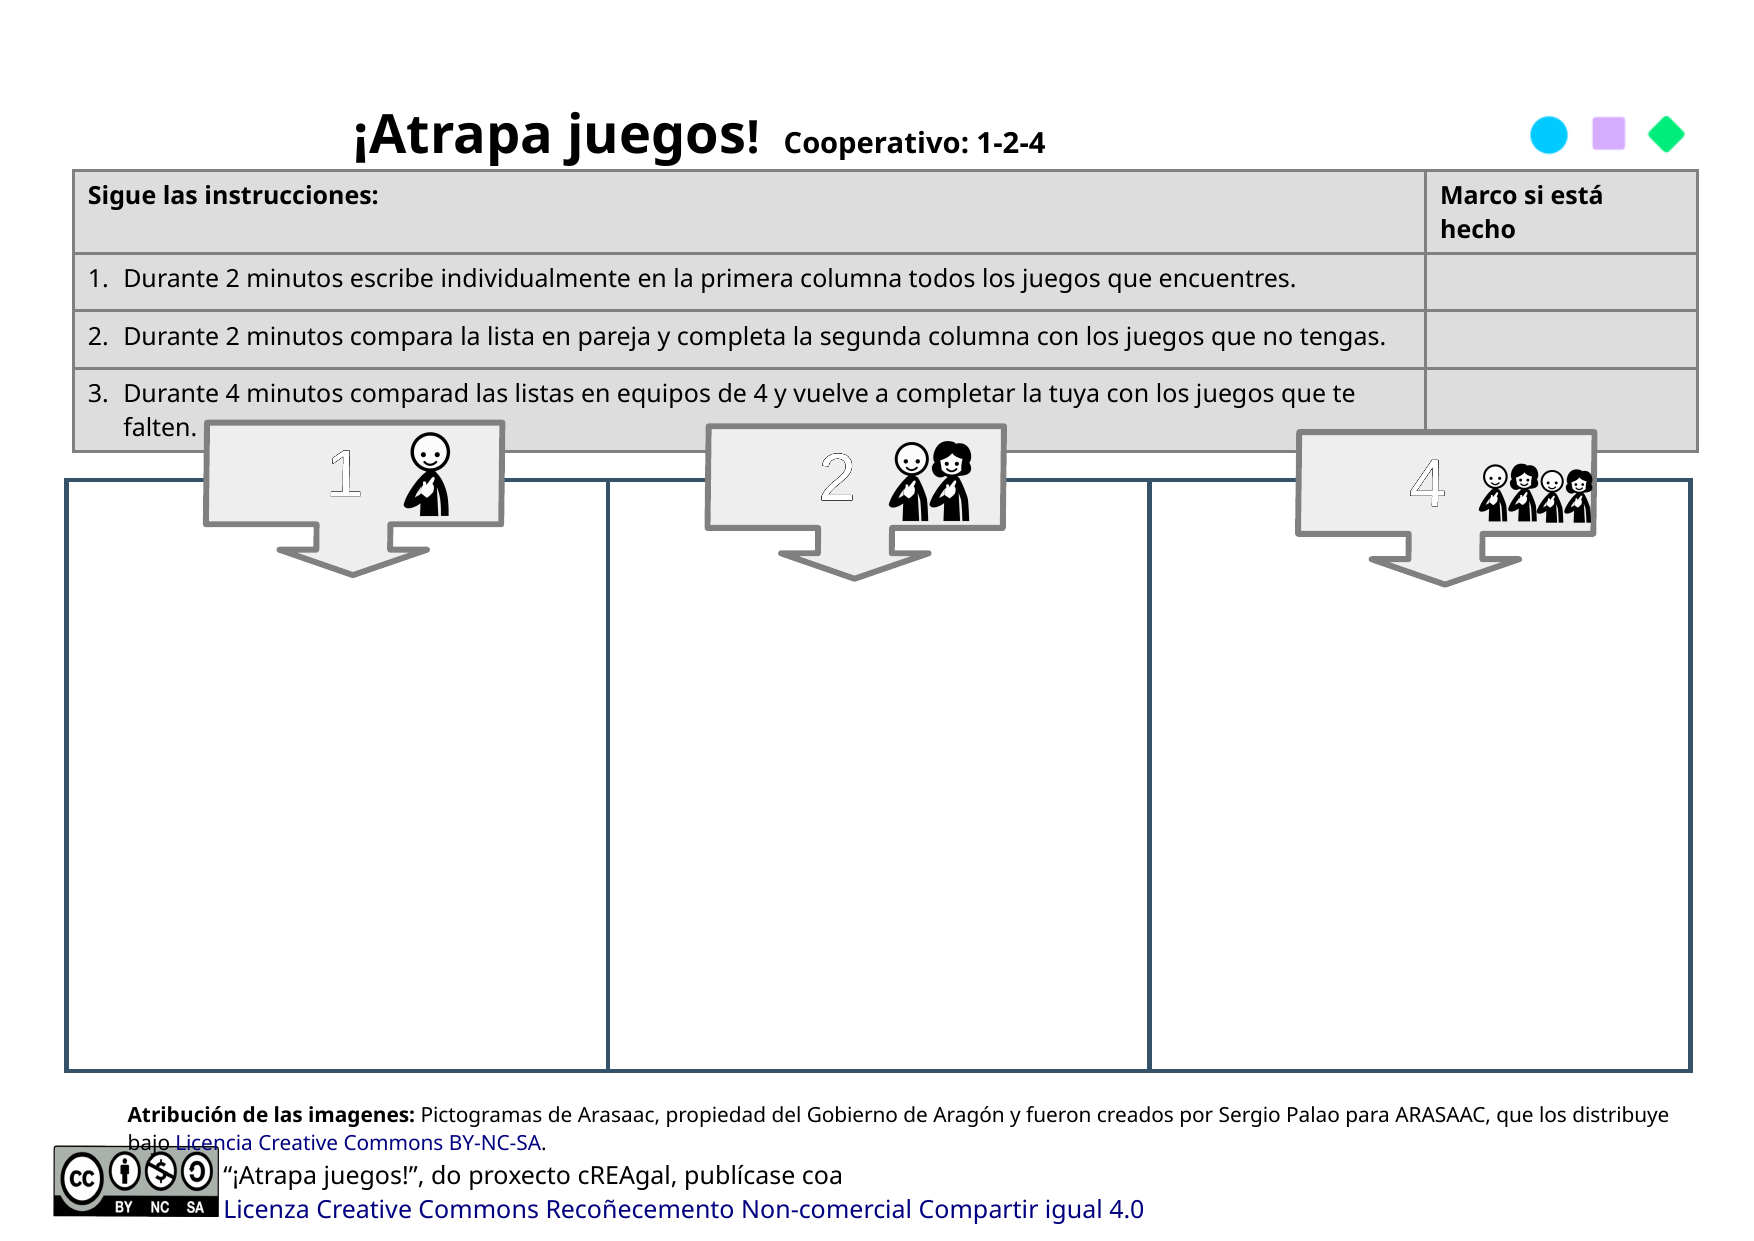

¡Atrapa juegos! Cooperativo: 1-2-4
| Sigue las instrucciones: | Marco si está hecho |
| --- | --- |
| Durante 2 minutos escribe individualmente en la primera columna todos los juegos que encuentres. | |
| Durante 2 minutos compara la lista en pareja y completa la segunda columna con los juegos que no tengas. | |
| Durante 4 minutos comparad las listas en equipos de 4 y vuelve a completar la tuya con los juegos que te falten. | |
1
2
4
| | | |
| --- | --- | --- |
Atribución de las imagenes: Pictogramas de Arasaac, propiedad del Gobierno de Aragón y fueron creados por Sergio Palao para ARASAAC, que los distribuye bajo Licencia Creative Commons BY-NC-SA.
“¡Atrapa juegos!”, do proxecto cREAgal, publícase coaLicenza Creative Commons Recoñecemento Non-comercial Compartir igual 4.0